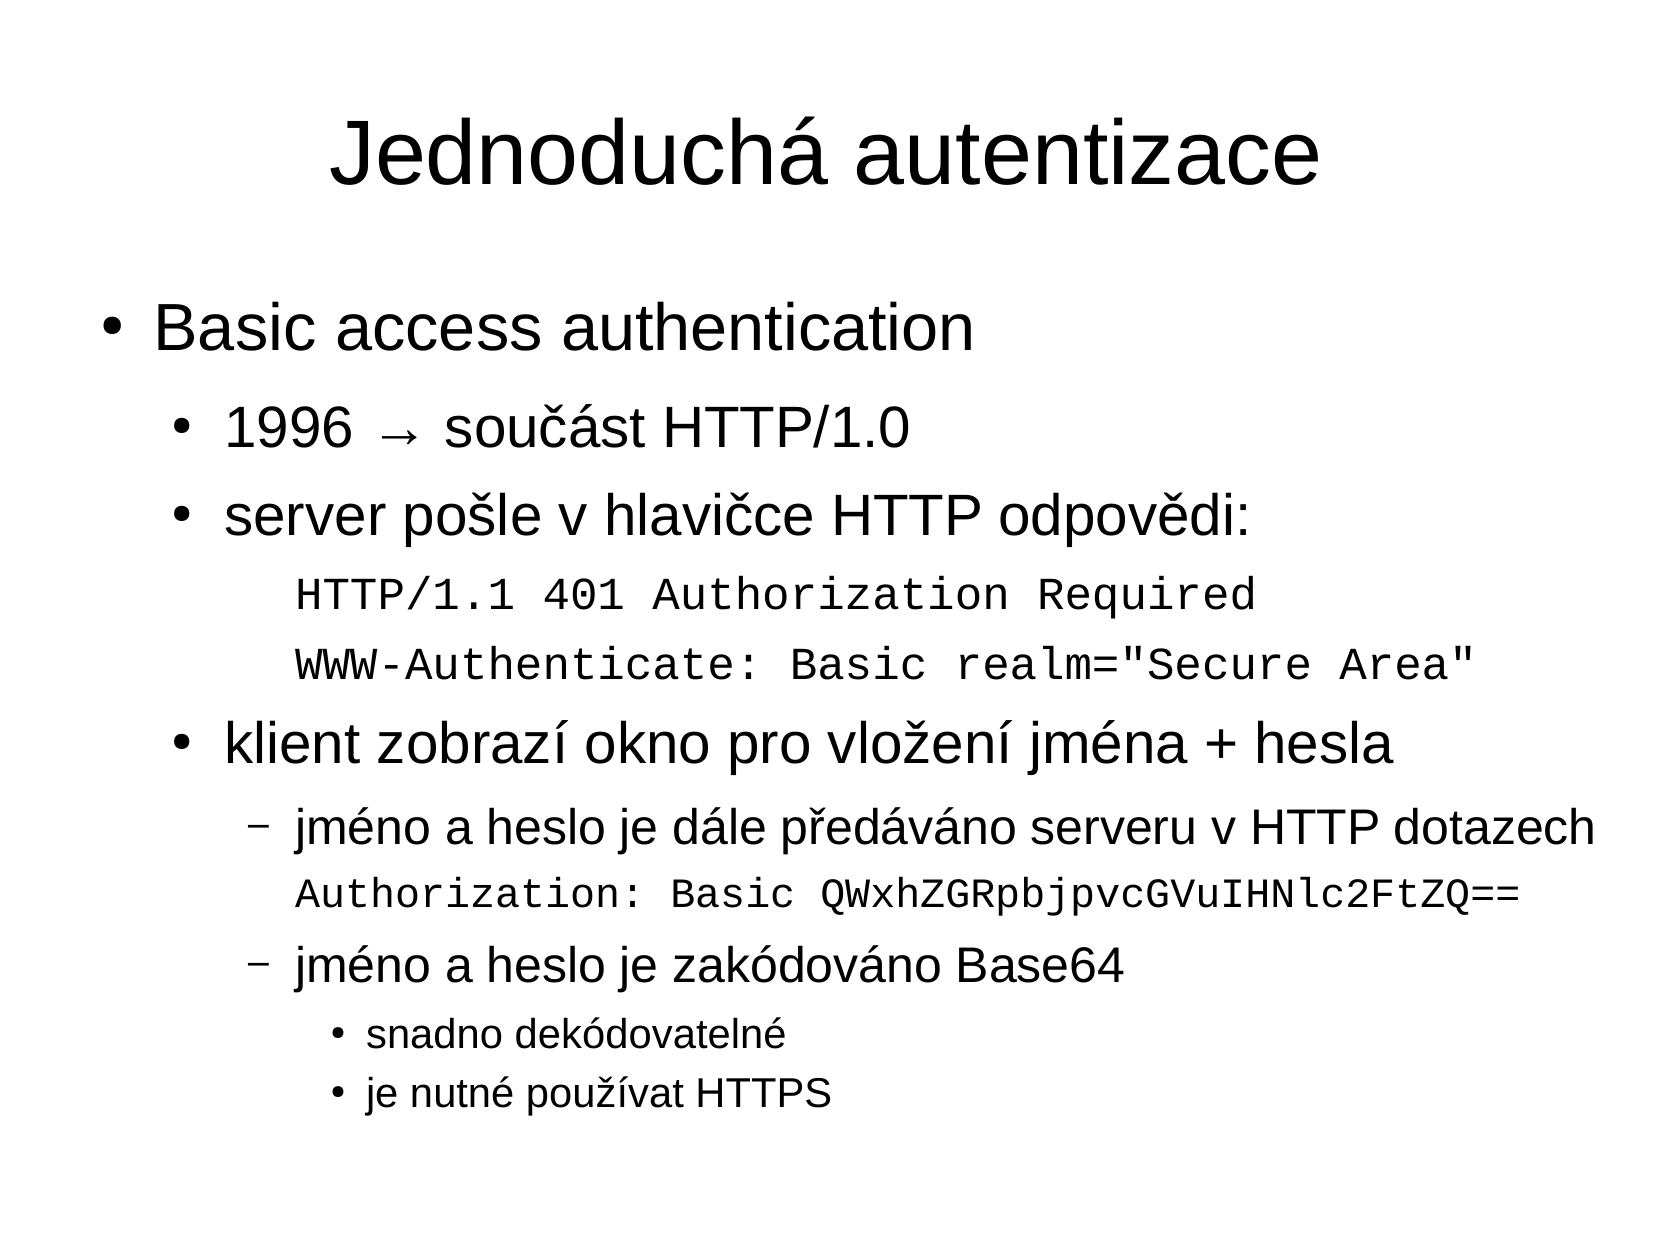

# Jednoduchá autentizace
Basic access authentication
1996 → součást HTTP/1.0
server pošle v hlavičce HTTP odpovědi:
HTTP/1.1 401 Authorization Required
WWW-Authenticate: Basic realm="Secure Area"
klient zobrazí okno pro vložení jména + hesla
jméno a heslo je dále předáváno serveru v HTTP dotazech
Authorization: Basic QWxhZGRpbjpvcGVuIHNlc2FtZQ==
jméno a heslo je zakódováno Base64
snadno dekódovatelné
je nutné používat HTTPS